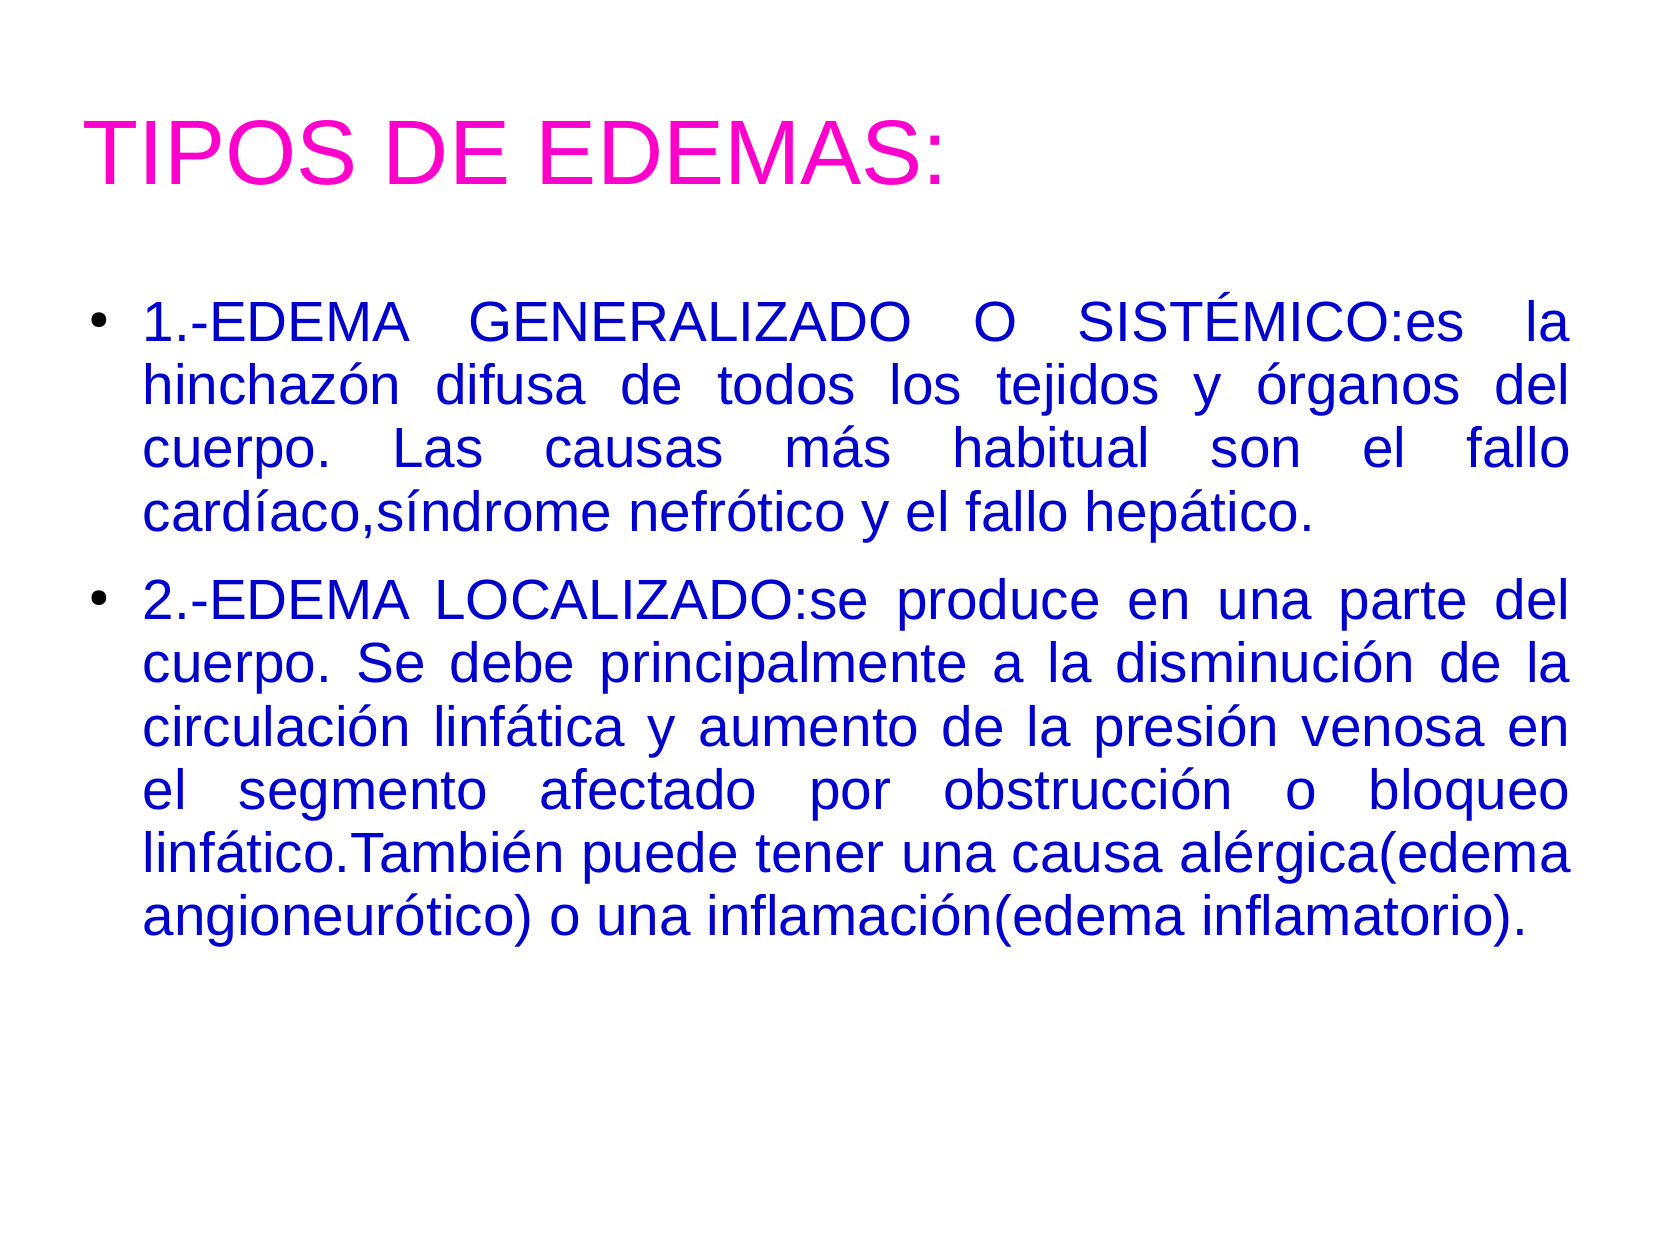

# TIPOS DE EDEMAS:
1.-EDEMA GENERALIZADO O SISTÉMICO:es la hinchazón difusa de todos los tejidos y órganos del cuerpo. Las causas más habitual son el fallo cardíaco,síndrome nefrótico y el fallo hepático.
2.-EDEMA LOCALIZADO:se produce en una parte del cuerpo. Se debe principalmente a la disminución de la circulación linfática y aumento de la presión venosa en el segmento afectado por obstrucción o bloqueo linfático.También puede tener una causa alérgica(edema angioneurótico) o una inflamación(edema inflamatorio).